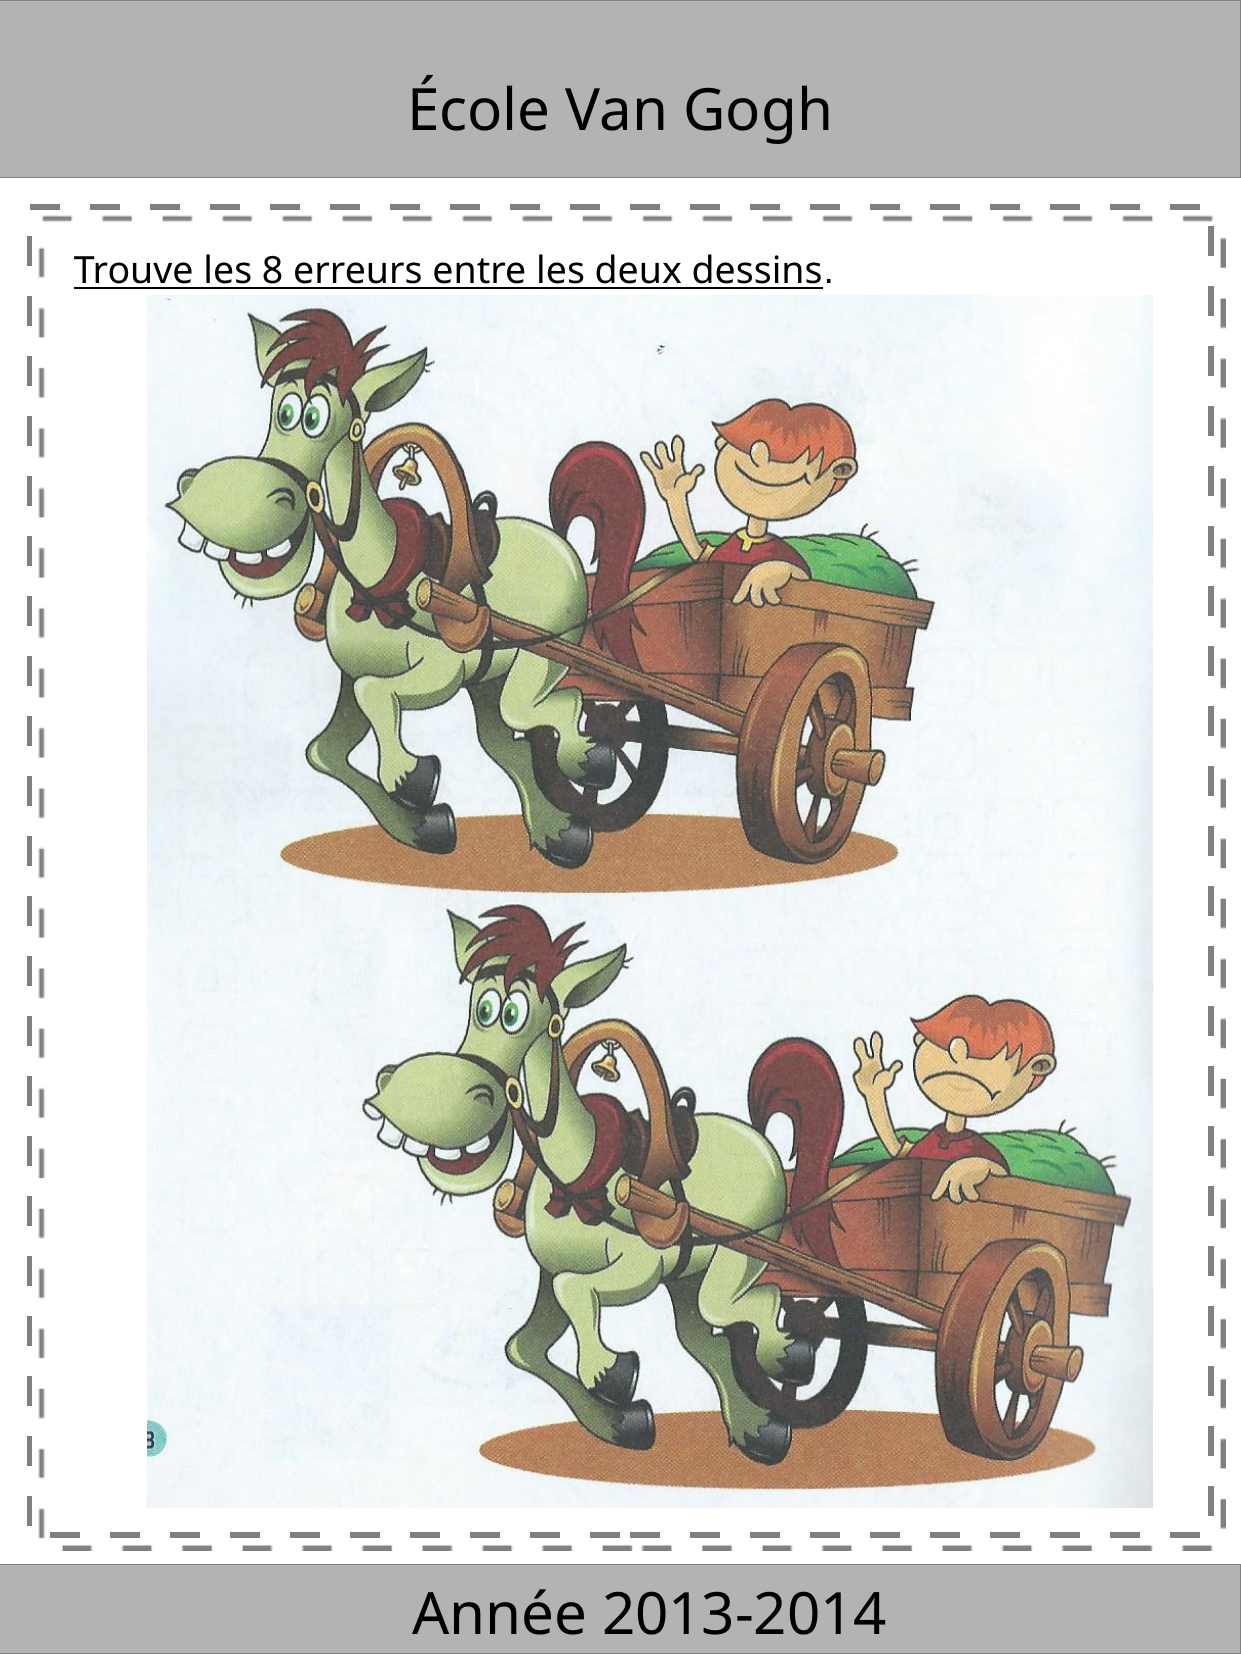

École Van Gogh
Trouve les 8 erreurs entre les deux dessins.
Année 2013-2014